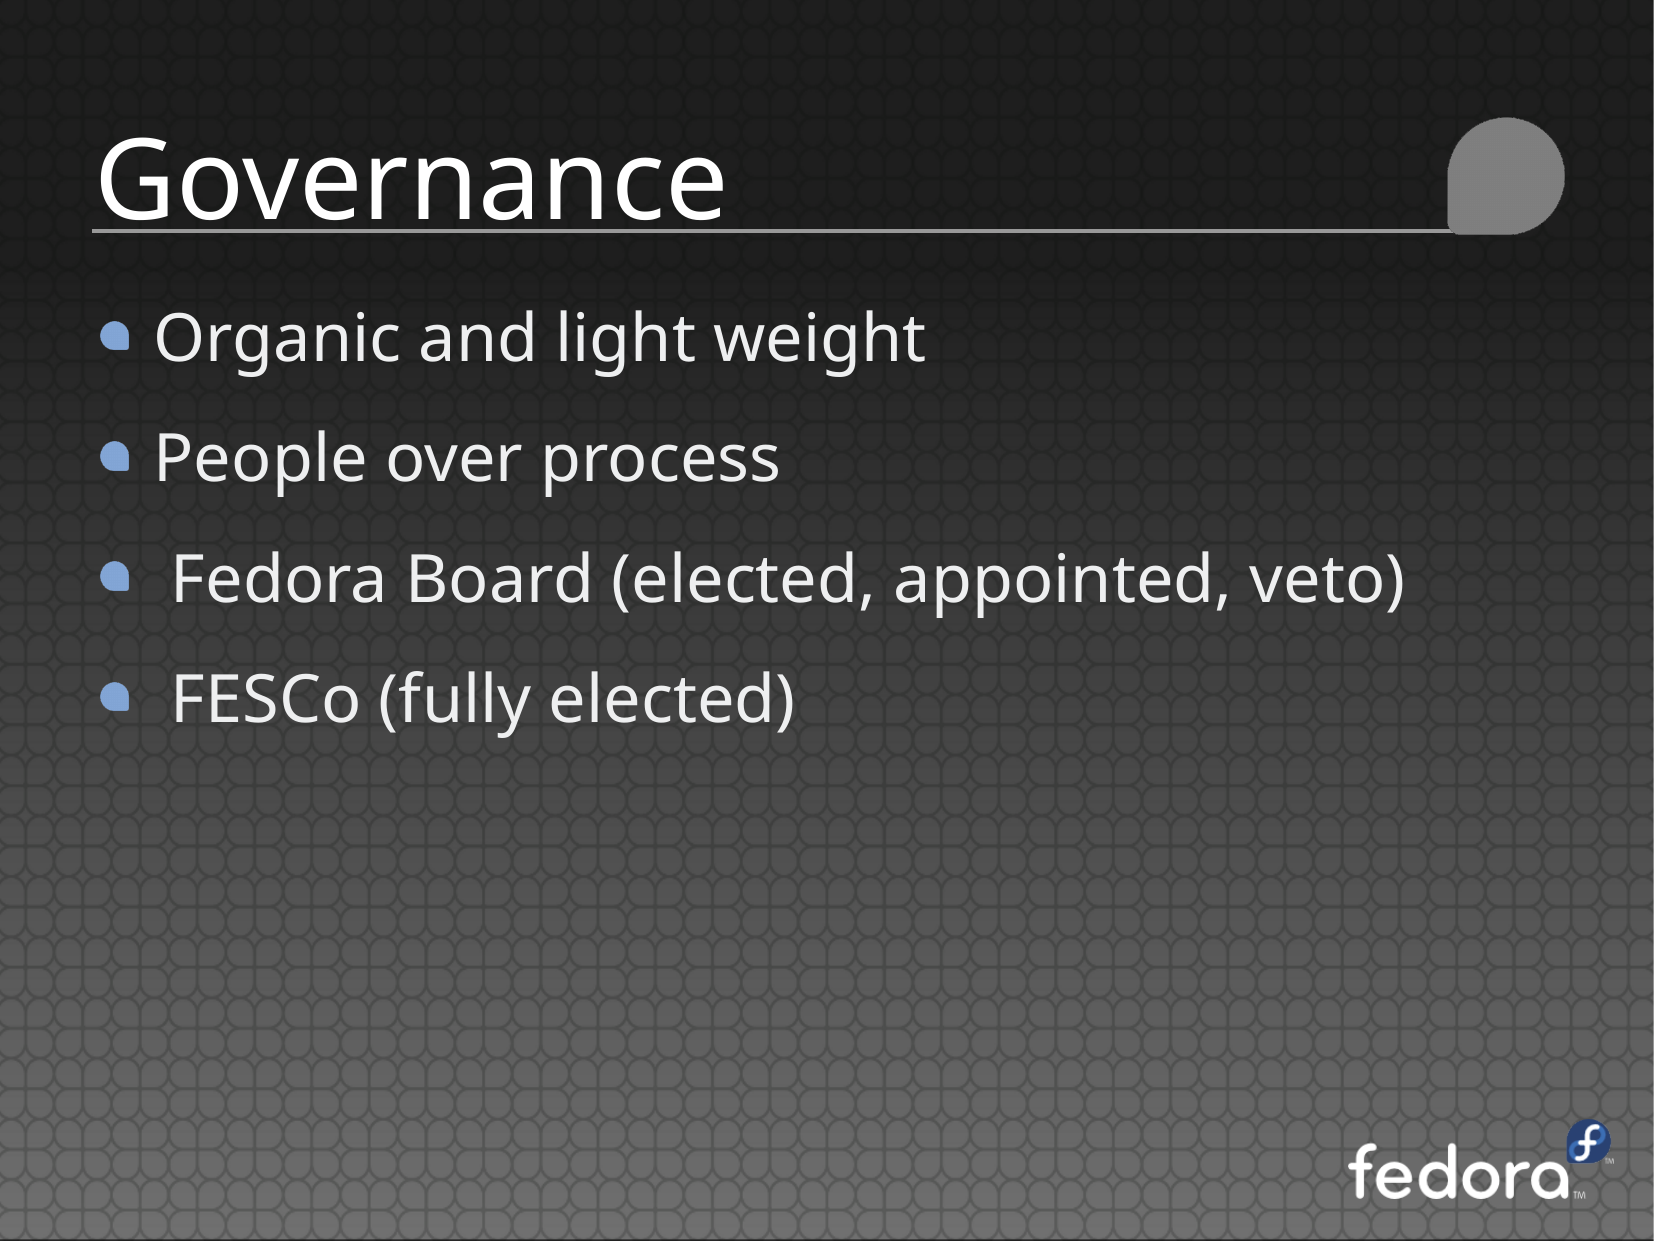

Governance
# Organic and light weight
People over process
 Fedora Board (elected, appointed, veto)
 FESCo (fully elected)